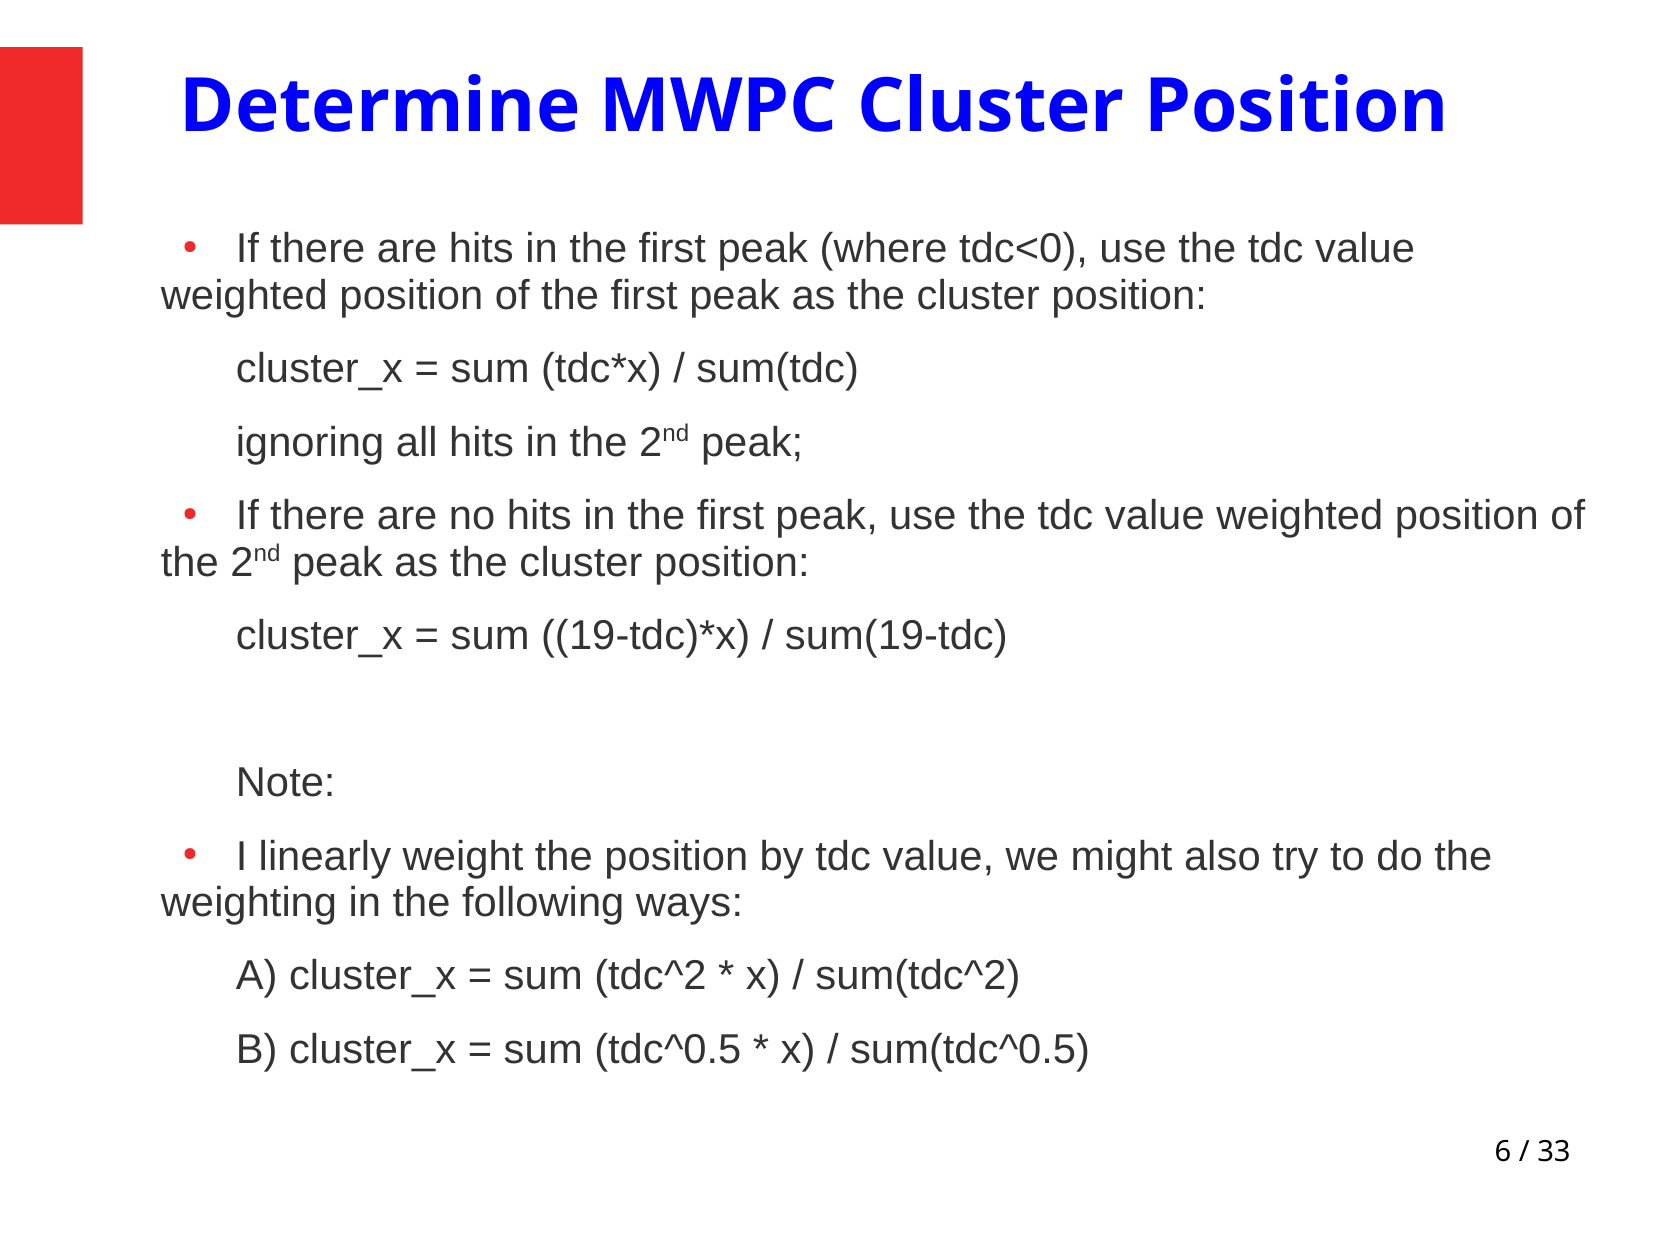

# Determine MWPC Cluster Position
If there are hits in the first peak (where tdc<0), use the tdc value weighted position of the first peak as the cluster position:
cluster_x = sum (tdc*x) / sum(tdc)
ignoring all hits in the 2nd peak;
If there are no hits in the first peak, use the tdc value weighted position of the 2nd peak as the cluster position:
cluster_x = sum ((19-tdc)*x) / sum(19-tdc)
Note:
I linearly weight the position by tdc value, we might also try to do the weighting in the following ways:
A) cluster_x = sum (tdc^2 * x) / sum(tdc^2)
B) cluster_x = sum (tdc^0.5 * x) / sum(tdc^0.5)
6